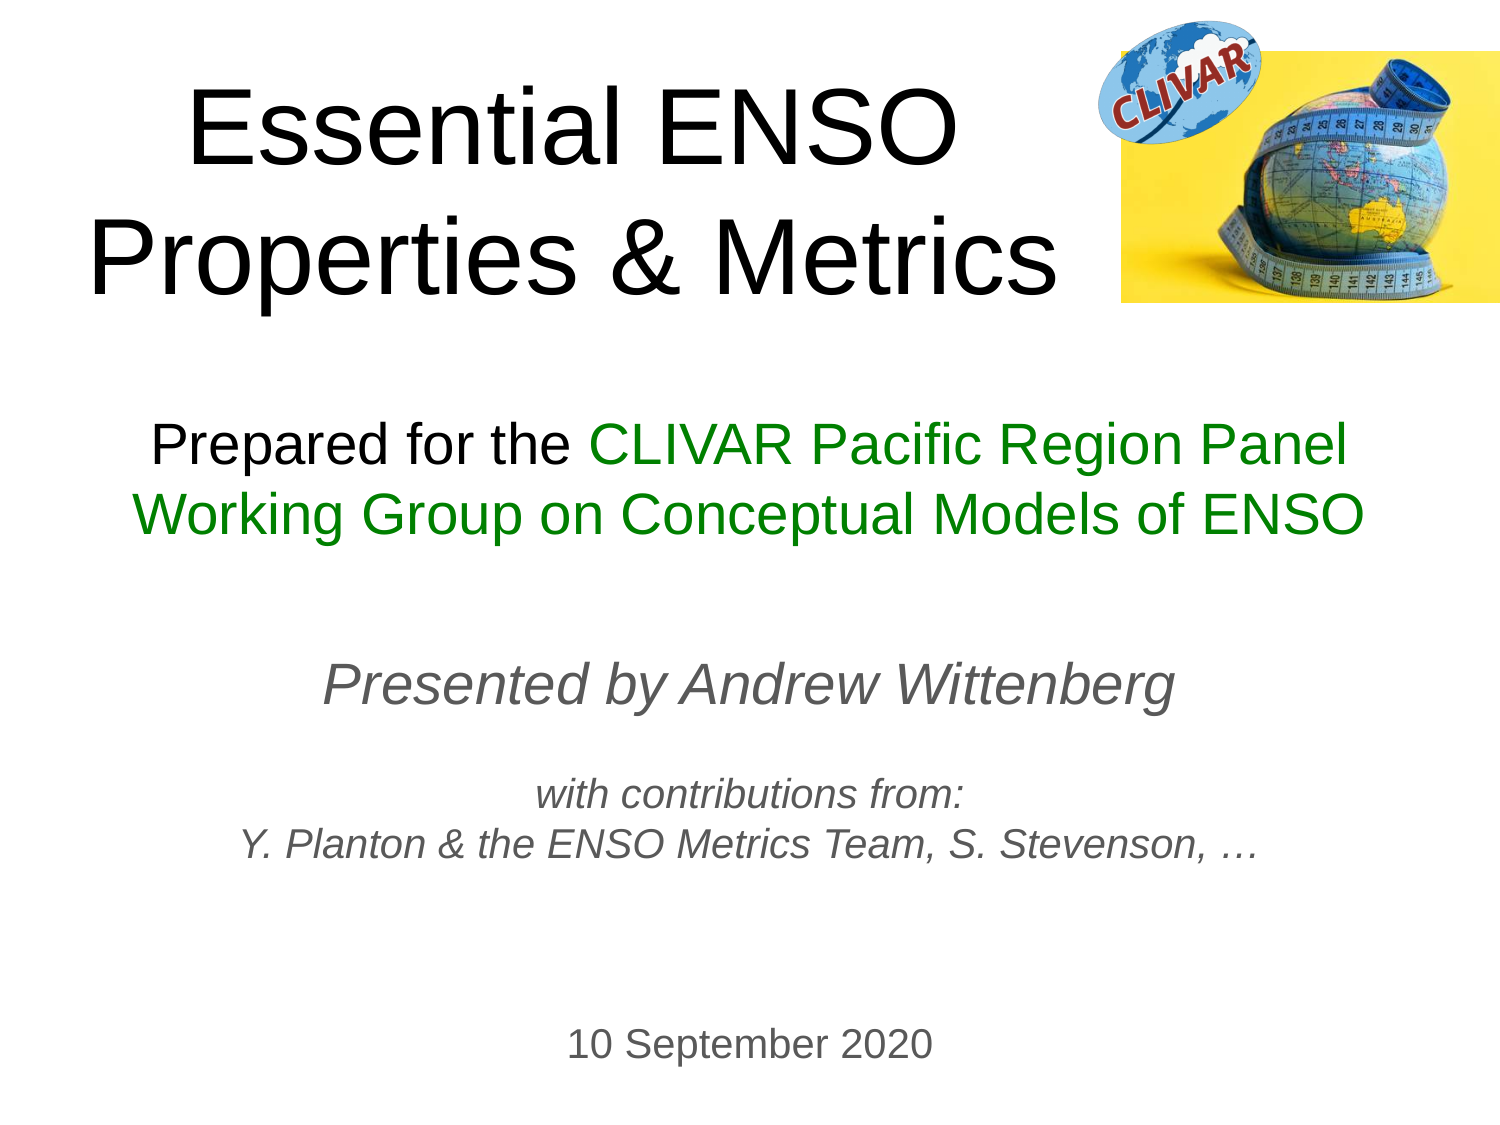

# Essential ENSO Properties & Metrics
Prepared for the CLIVAR Pacific Region Panel
Working Group on Conceptual Models of ENSO
Presented by Andrew Wittenberg
with contributions from:
Y. Planton & the ENSO Metrics Team, S. Stevenson, …
10 September 2020